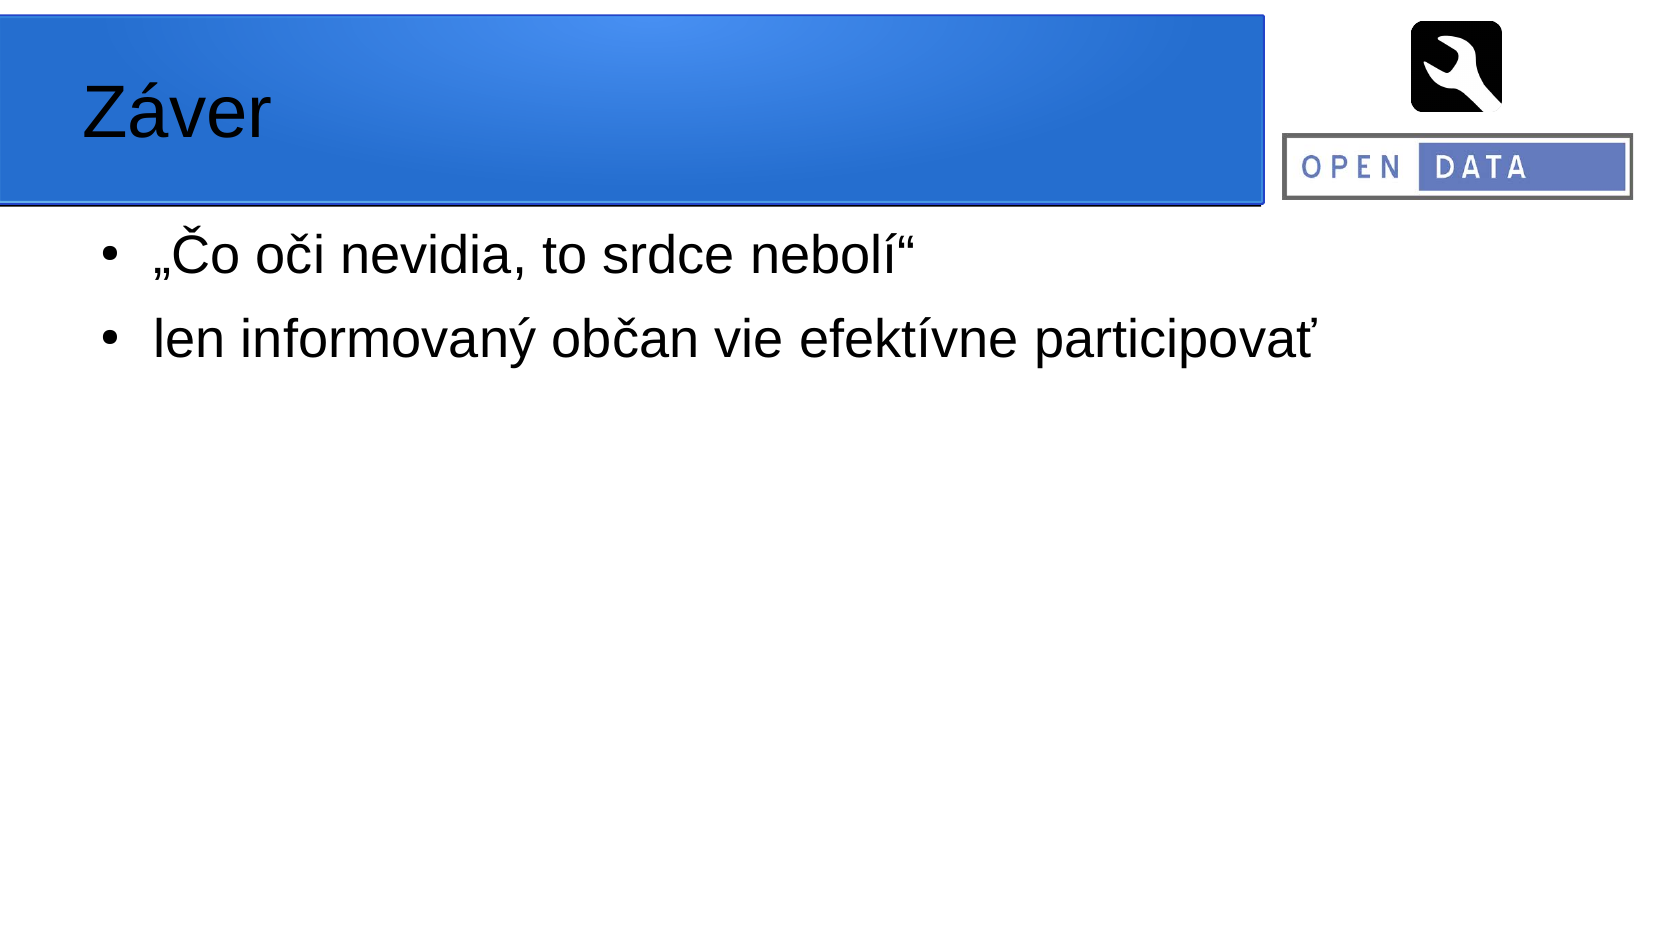

# Záver
„Čo oči nevidia, to srdce nebolí“
len informovaný občan vie efektívne participovať